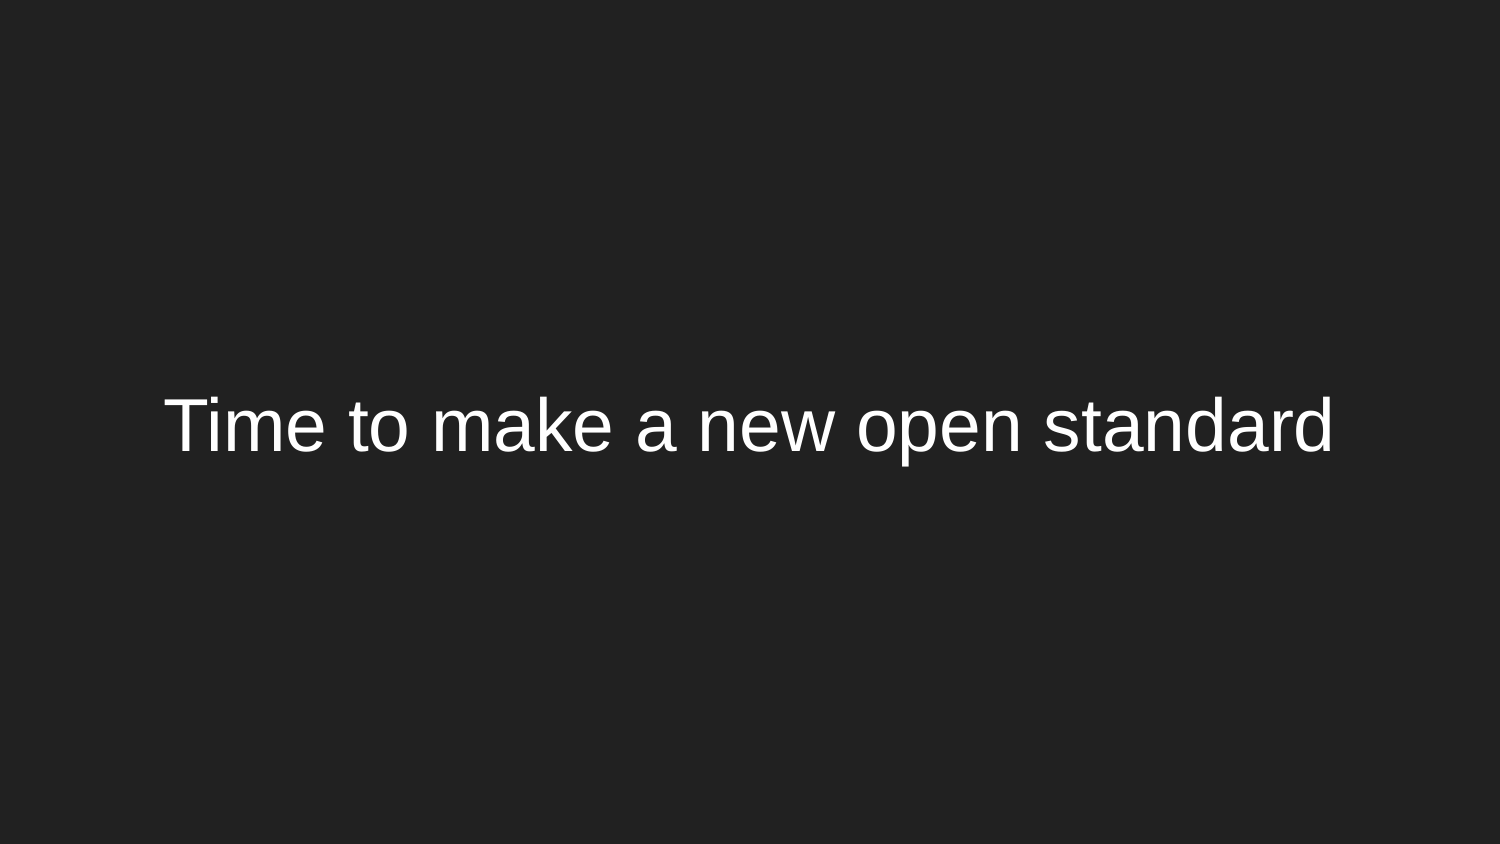

# Time to make a new open standard